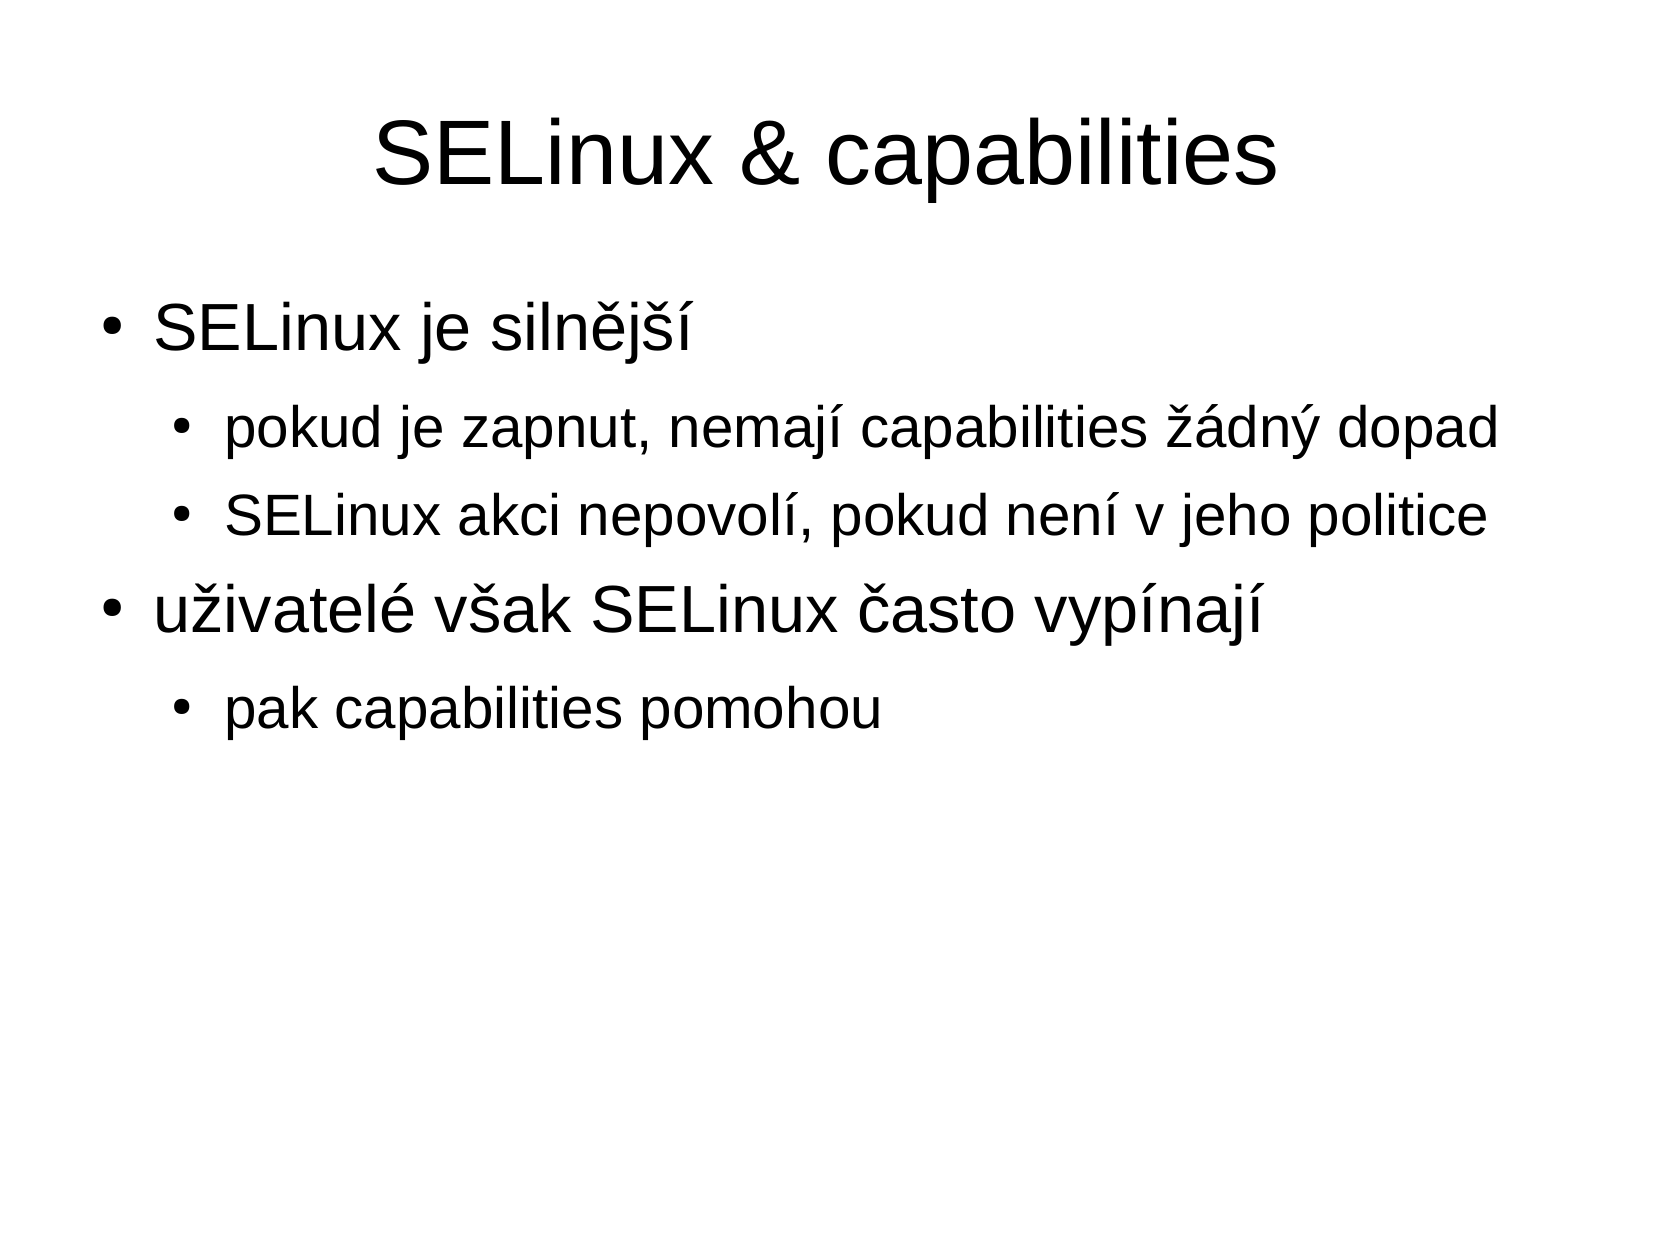

# SELinux & capabilities
SELinux je silnější
pokud je zapnut, nemají capabilities žádný dopad
SELinux akci nepovolí, pokud není v jeho politice
uživatelé však SELinux často vypínají
pak capabilities pomohou